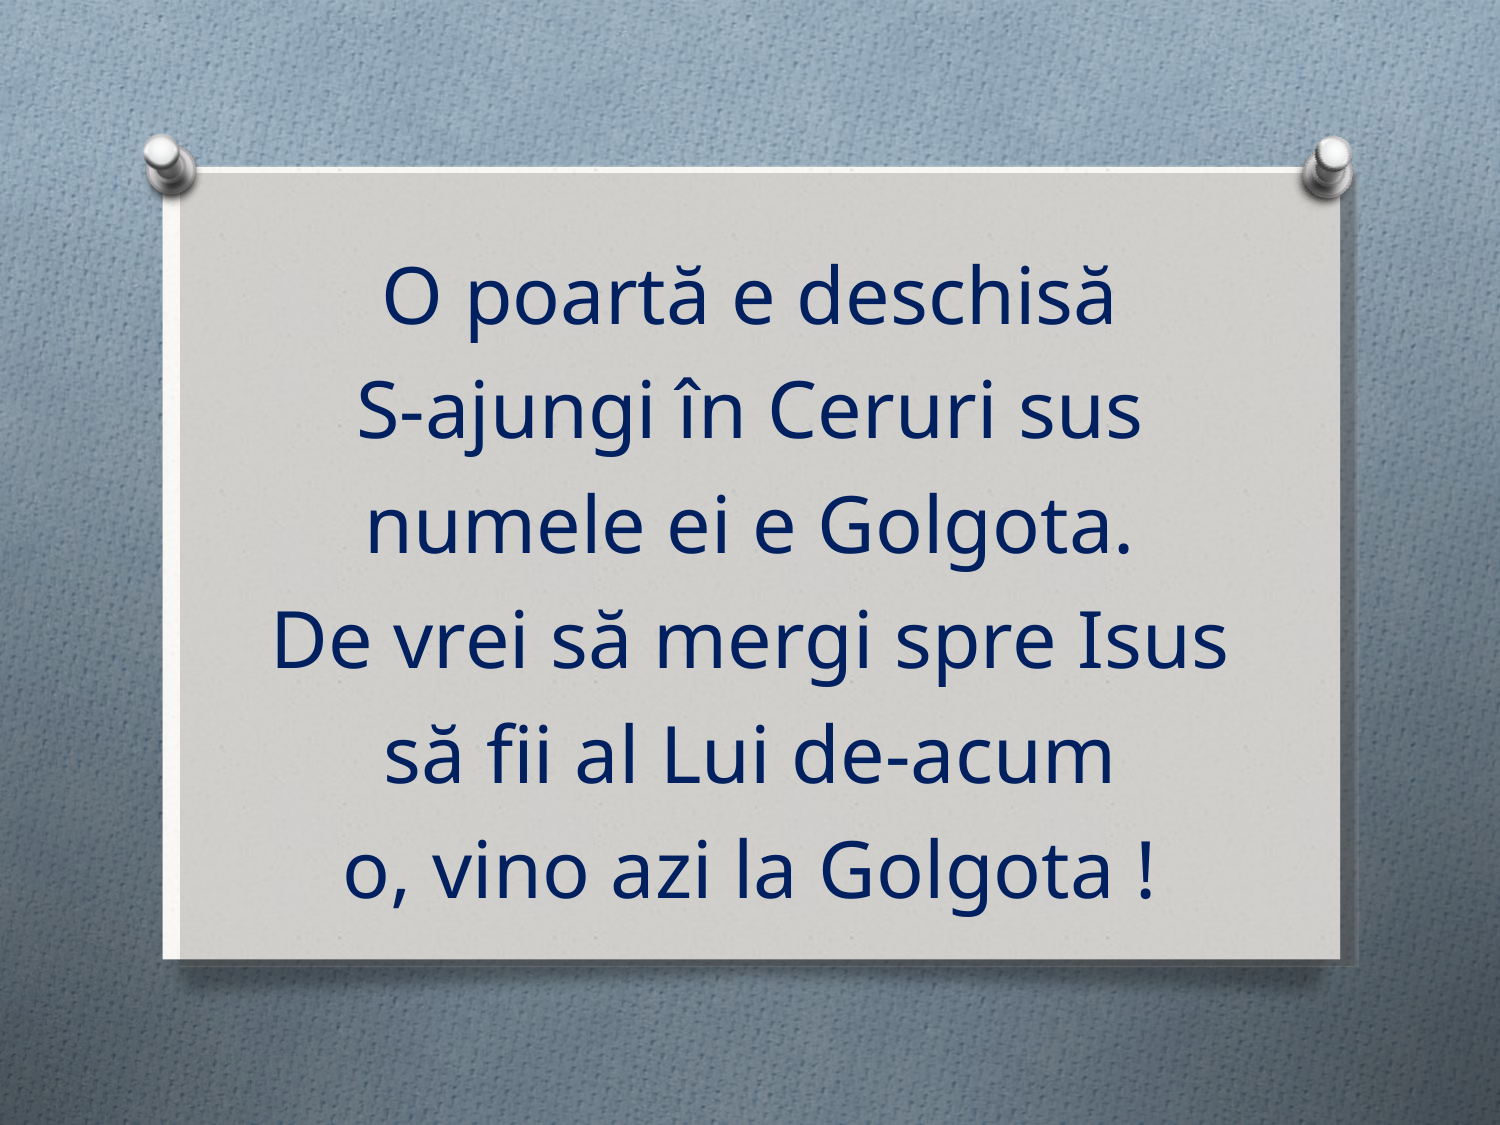

O poartă e deschisă
S-ajungi în Ceruri sus
numele ei e Golgota.
De vrei să mergi spre Isus
să fii al Lui de-acum
o, vino azi la Golgota !